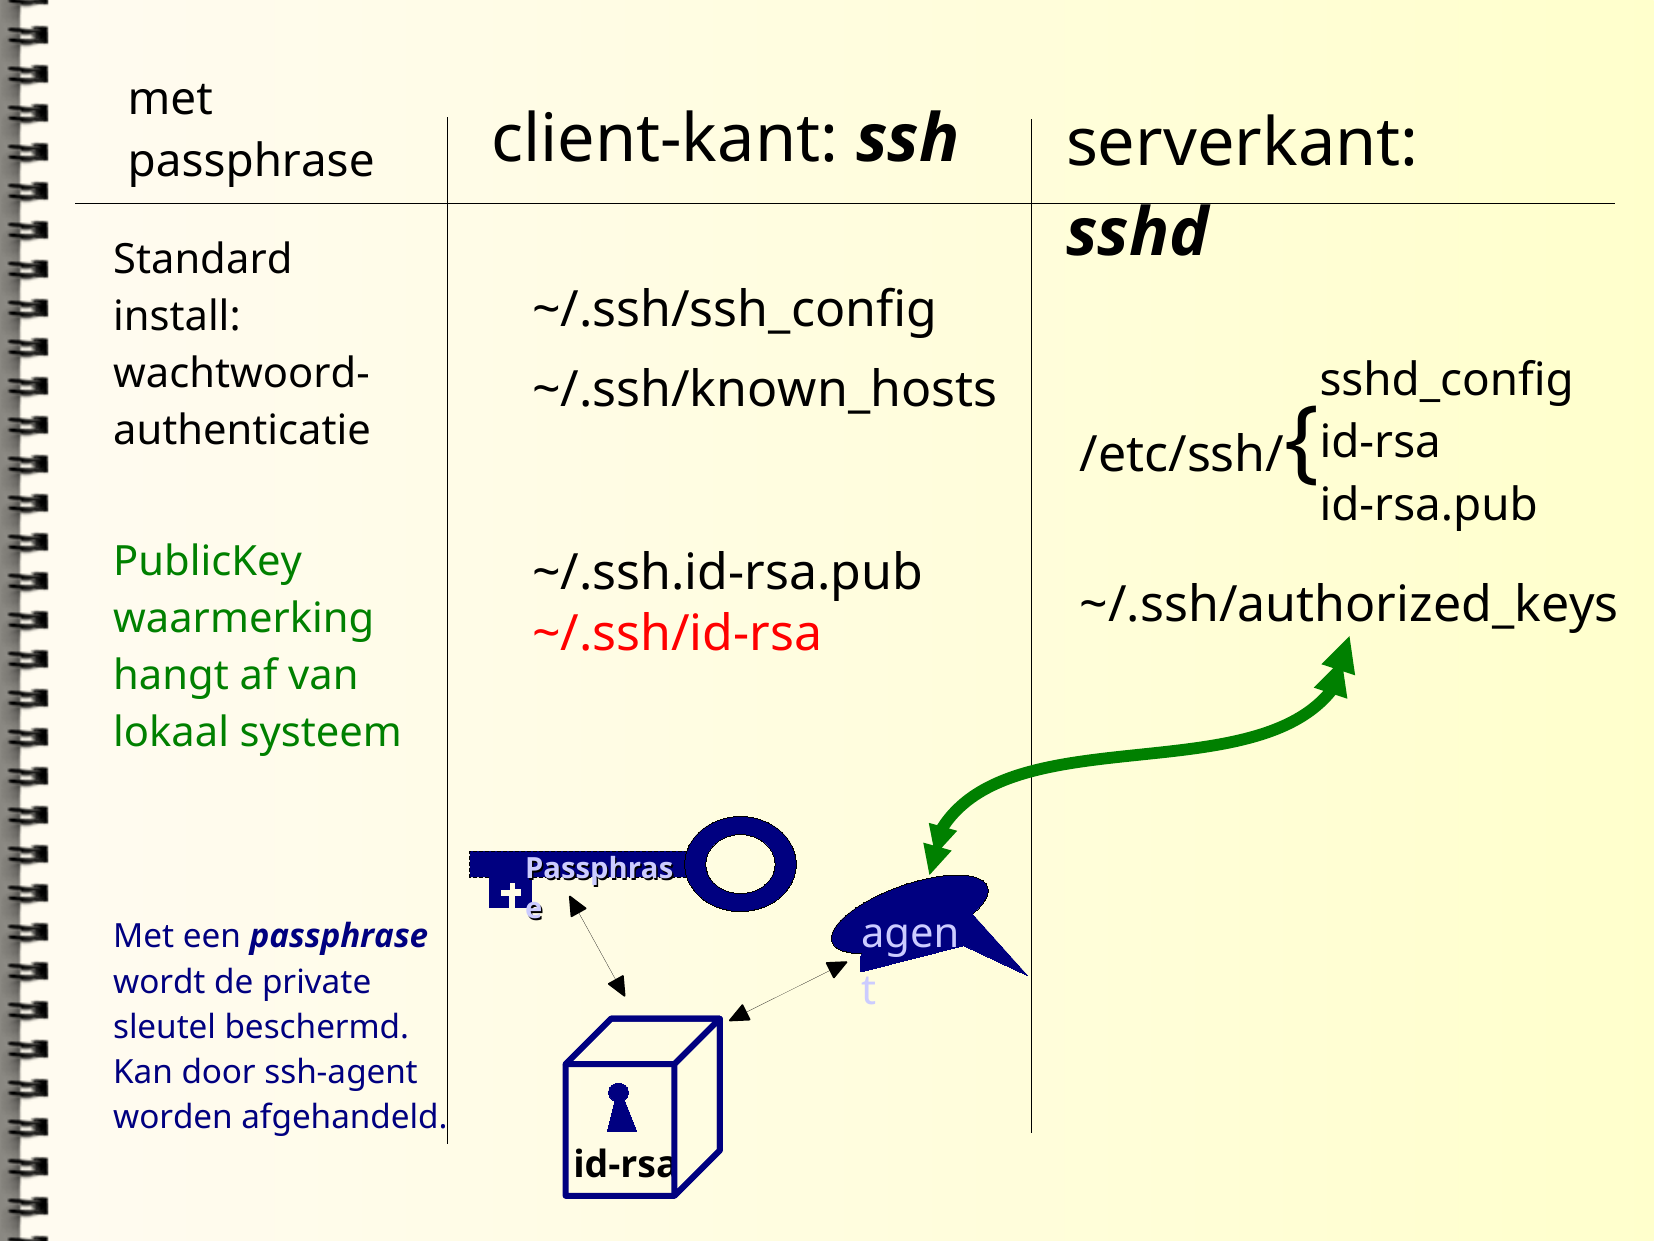

met
passphrase
client-kant: ssh
serverkant: sshd
Standard
install:
wachtwoord-
authenticatie
~/.ssh/ssh_config
sshd_config
id-rsa
id-rsa.pub
~/.ssh/known_hosts
/etc/ssh/{
PublicKey
waarmerking
hangt af van
lokaal systeem
~/.ssh.id-rsa.pub
~/.ssh/authorized_keys
~/.ssh/id-rsa
Passphrase
agent
Met een passphrase
wordt de private
sleutel beschermd.
Kan door ssh-agent
worden afgehandeld.
id-rsa